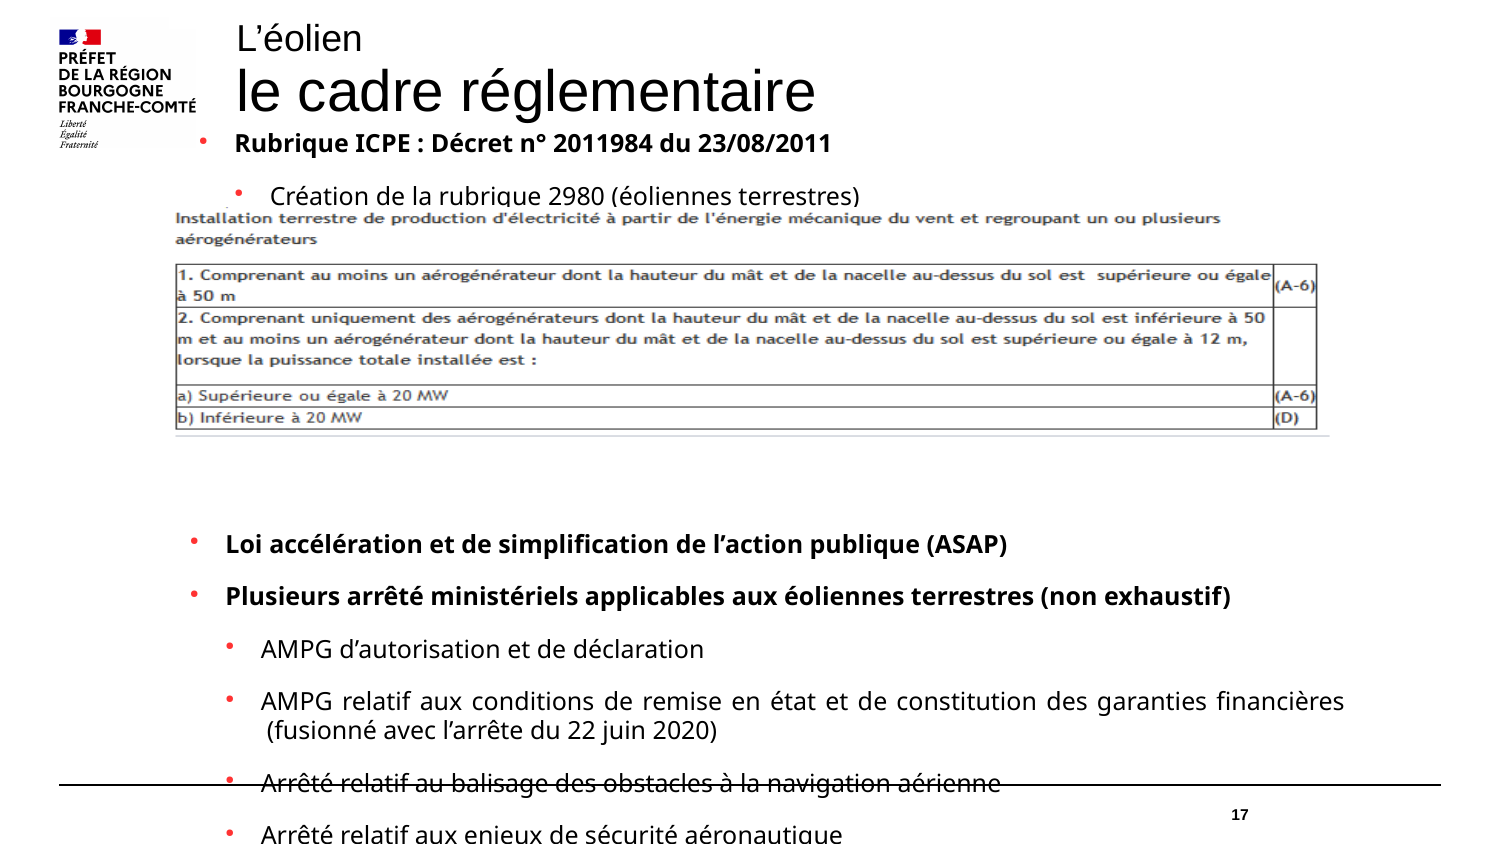

# L’éolien le cadre réglementaire
Rubrique ICPE : Décret n° 2011984 du 23/08/2011
Création de la rubrique 2980 (éoliennes terrestres)
Loi accélération et de simplification de l’action publique (ASAP)
Plusieurs arrêté ministériels applicables aux éoliennes terrestres (non exhaustif)
AMPG d’autorisation et de déclaration
AMPG relatif aux conditions de remise en état et de constitution des garanties financières (fusionné avec l’arrête du 22 juin 2020)
Arrêté relatif au balisage des obstacles à la navigation aérienne
Arrêté relatif aux enjeux de sécurité aéronautique
17